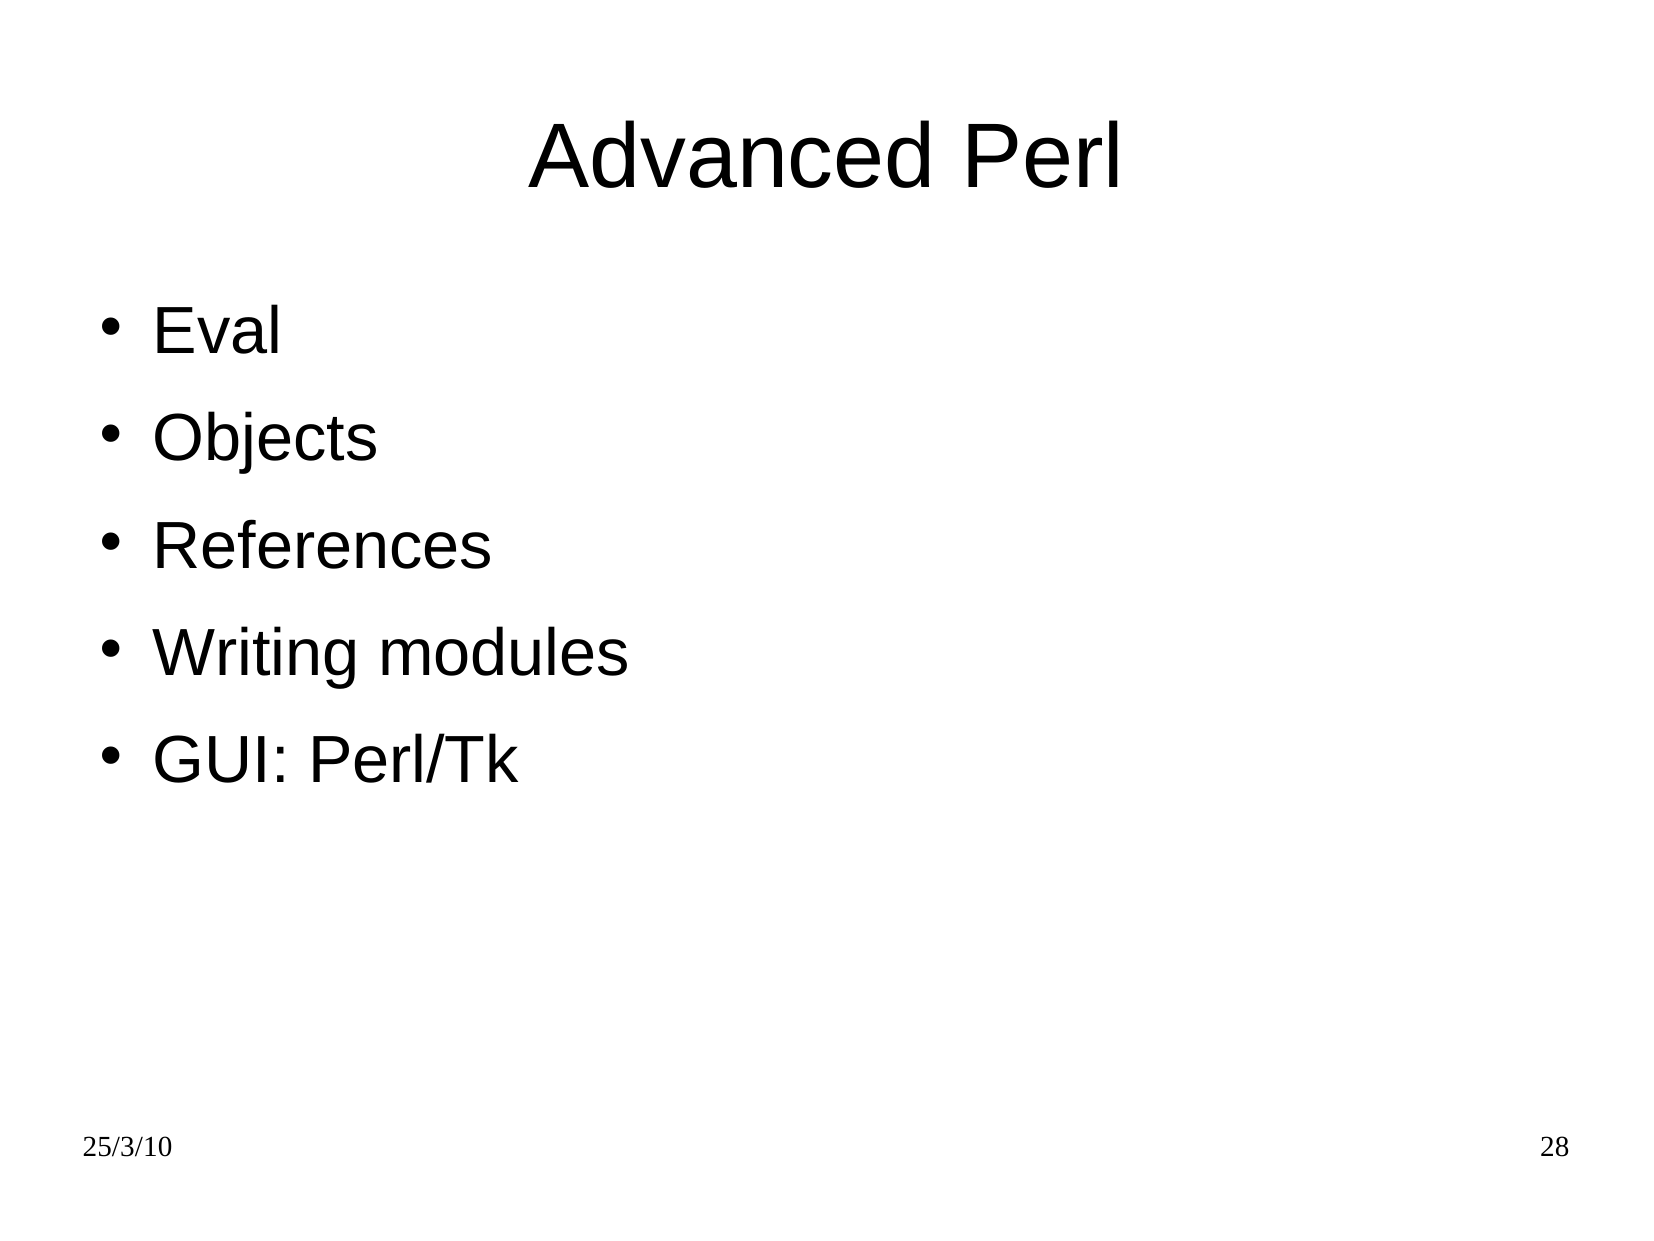

# Advanced Perl
Eval
Objects
References
Writing modules
GUI: Perl/Tk
28